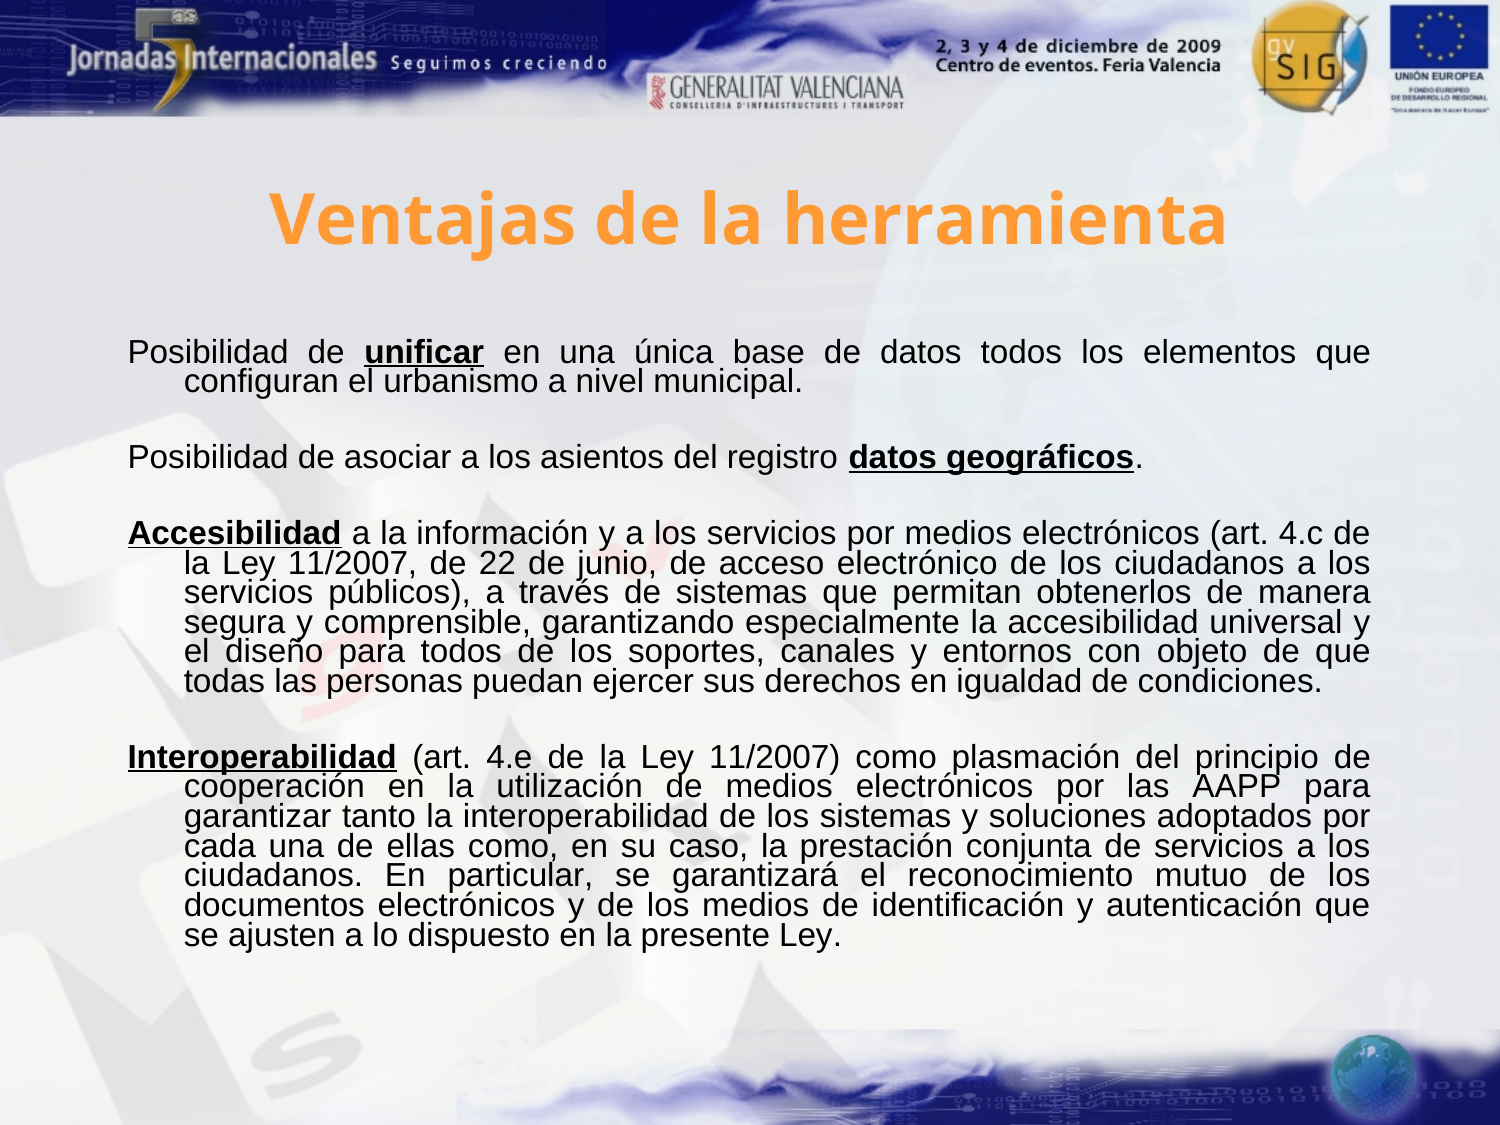

Ventajas de la herramienta
# Posibilidad de unificar en una única base de datos todos los elementos que configuran el urbanismo a nivel municipal.
Posibilidad de asociar a los asientos del registro datos geográficos.
Accesibilidad a la información y a los servicios por medios electrónicos (art. 4.c de la Ley 11/2007, de 22 de junio, de acceso electrónico de los ciudadanos a los servicios públicos), a través de sistemas que permitan obtenerlos de manera segura y comprensible, garantizando especialmente la accesibilidad universal y el diseño para todos de los soportes, canales y entornos con objeto de que todas las personas puedan ejercer sus derechos en igualdad de condiciones.
Interoperabilidad (art. 4.e de la Ley 11/2007) como plasmación del principio de cooperación en la utilización de medios electrónicos por las AAPP para garantizar tanto la interoperabilidad de los sistemas y soluciones adoptados por cada una de ellas como, en su caso, la prestación conjunta de servicios a los ciudadanos. En particular, se garantizará el reconocimiento mutuo de los documentos electrónicos y de los medios de identificación y autenticación que se ajusten a lo dispuesto en la presente Ley.